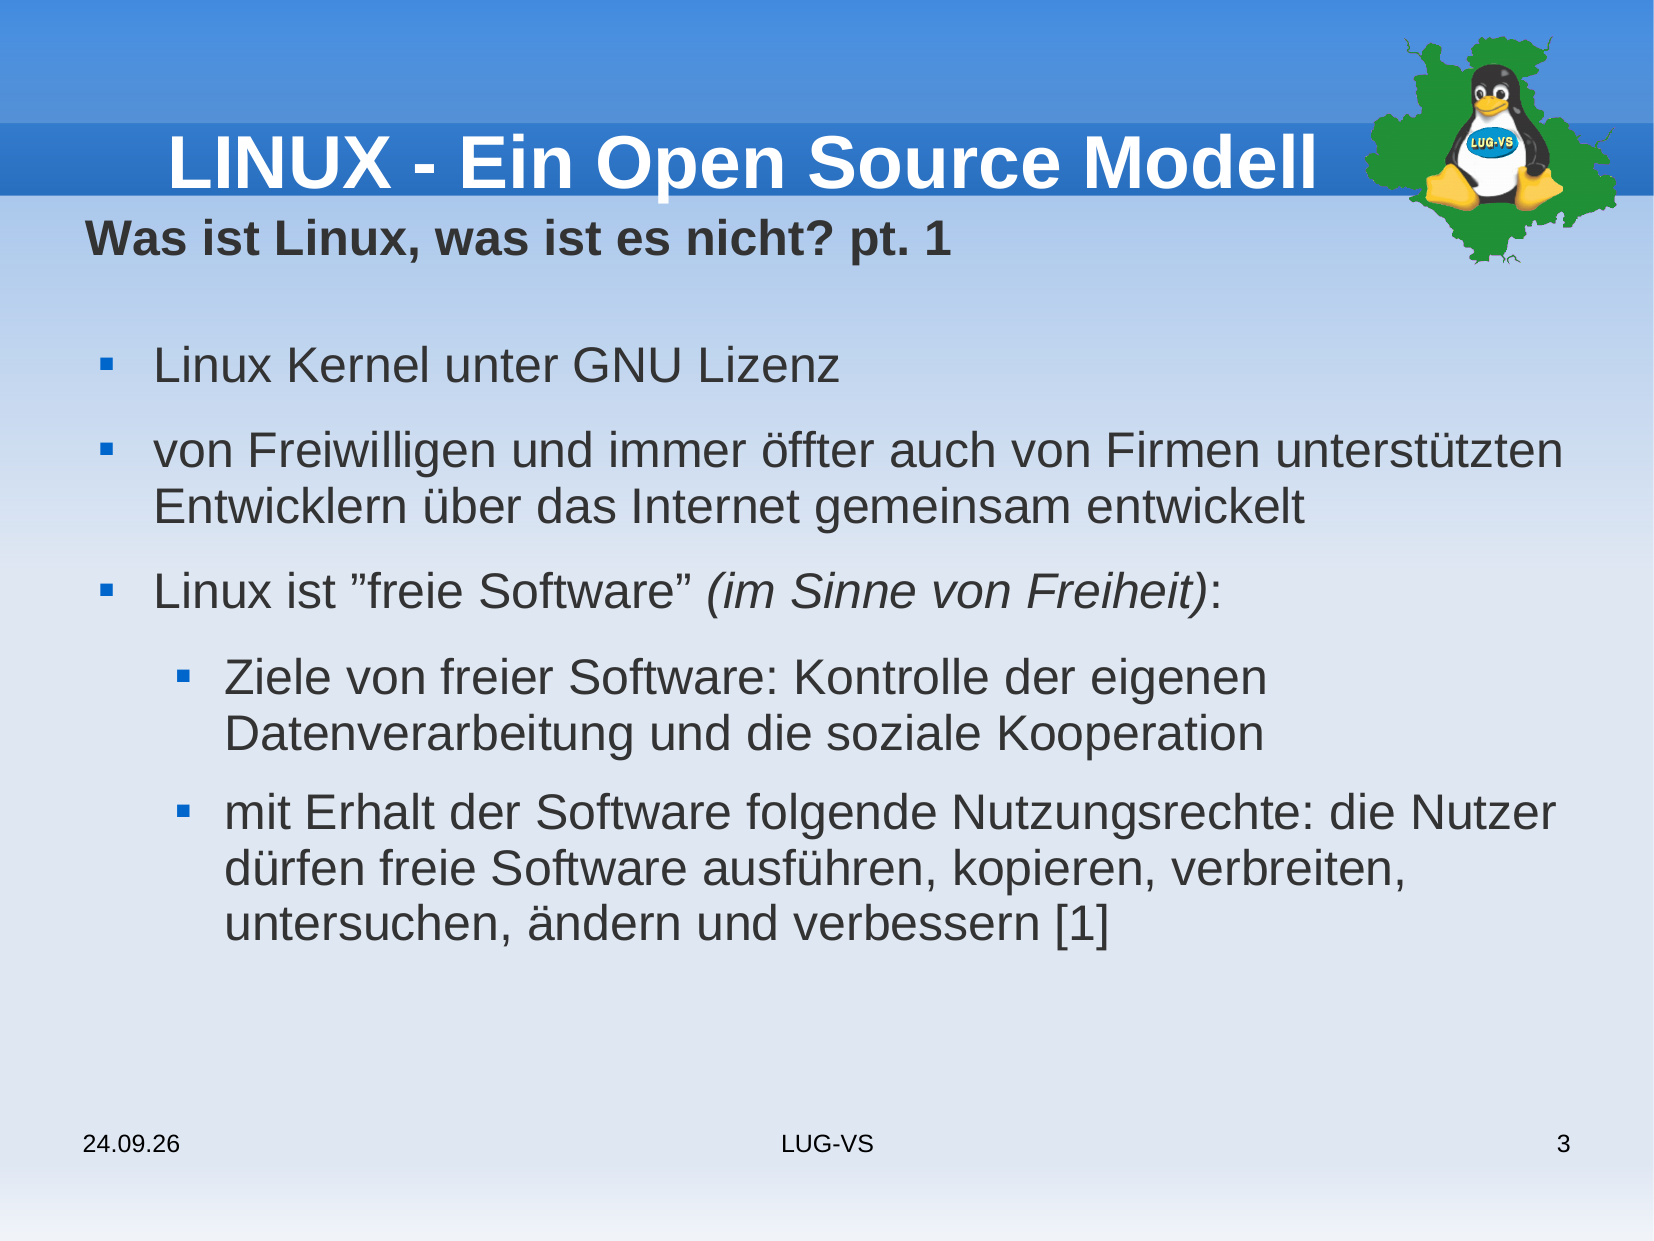

# LINUX - Ein Open Source Modell
Was ist Linux, was ist es nicht? pt. 1
Linux Kernel unter GNU Lizenz
von Freiwilligen und immer öffter auch von Firmen unterstützten Entwicklern über das Internet gemeinsam entwickelt
Linux ist ”freie Software” (im Sinne von Freiheit):
Ziele von freier Software: Kontrolle der eigenen Datenverarbeitung und die soziale Kooperation
mit Erhalt der Software folgende Nutzungsrechte: die Nutzer dürfen freie Software ausführen, kopieren, verbreiten, untersuchen, ändern und verbessern [1]
LUG-VS
3